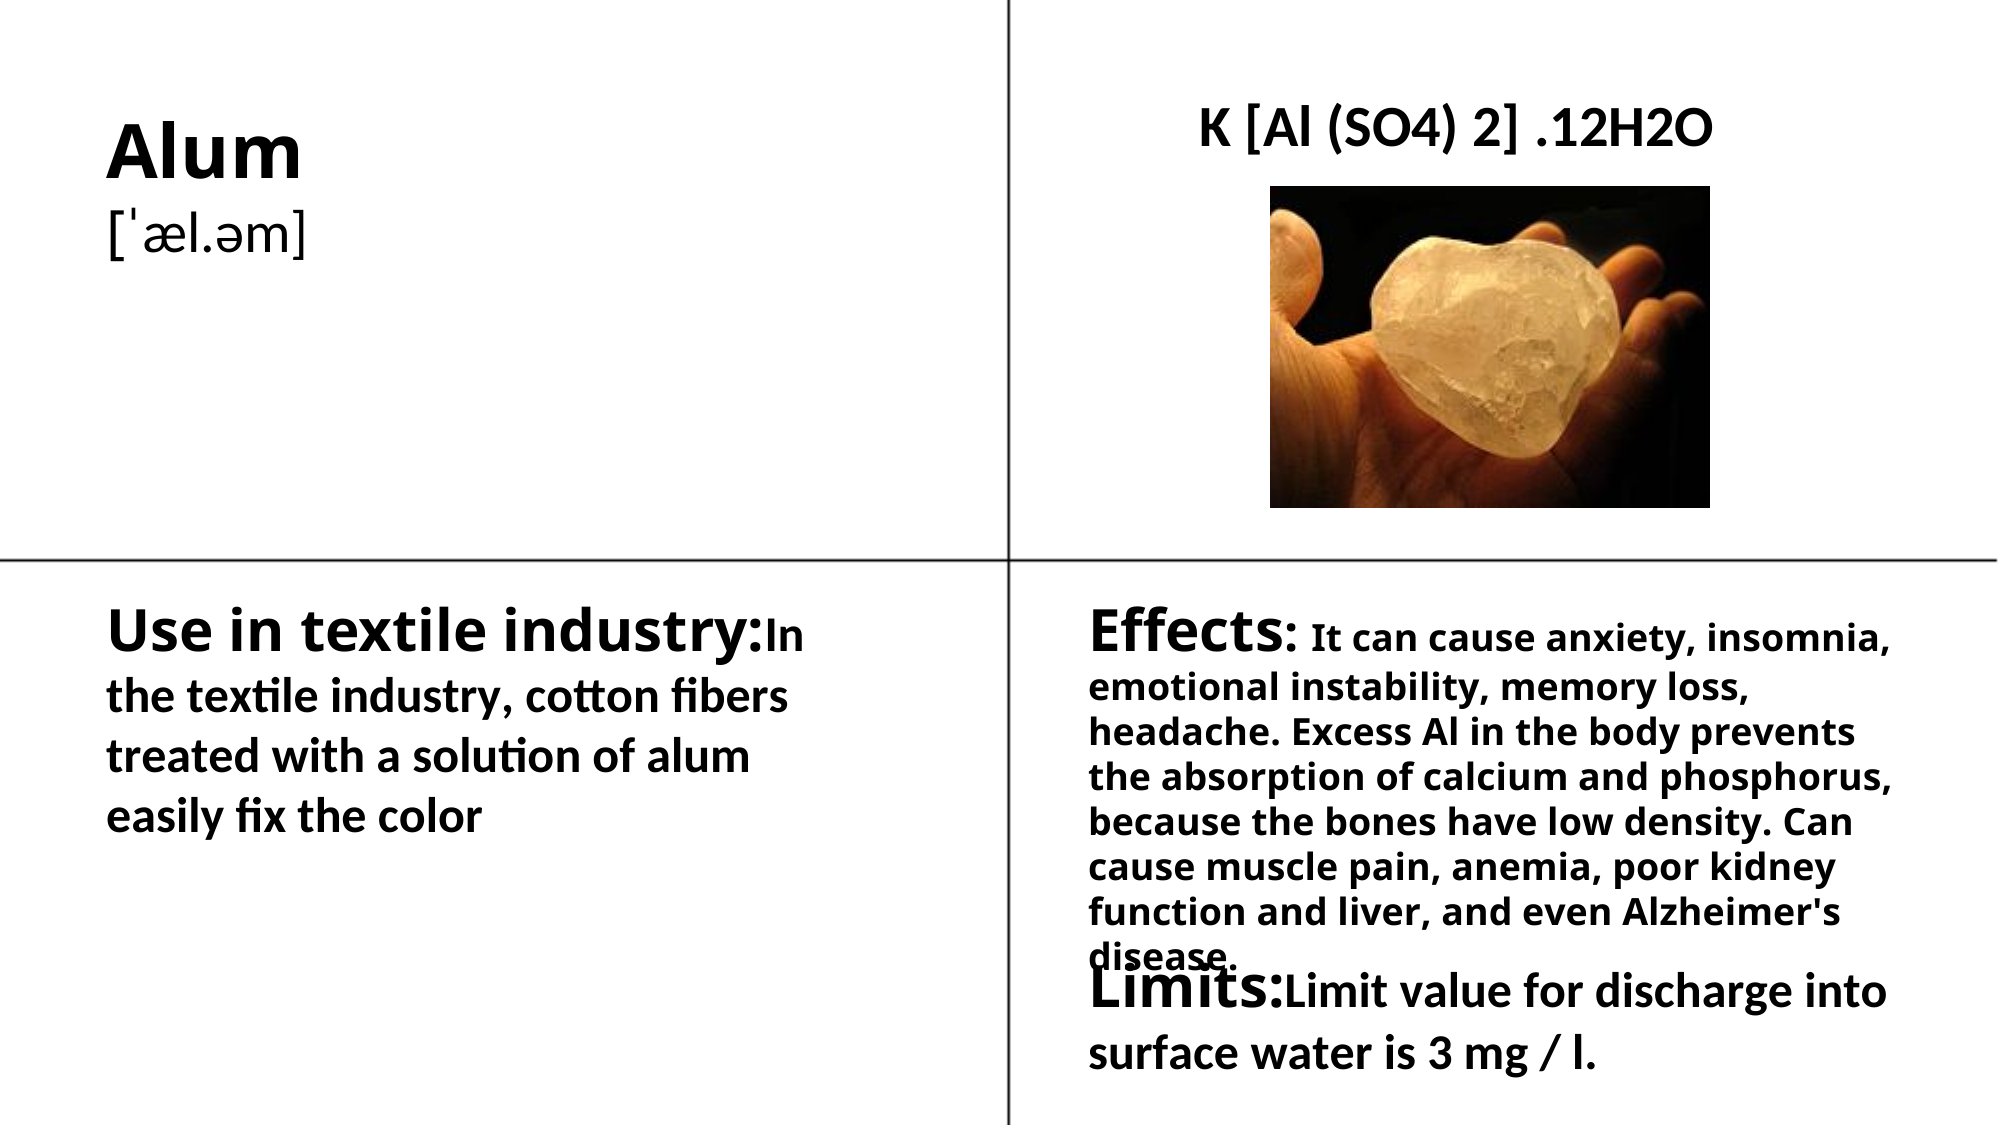

#
K [Al (SO4) 2] .12H2O
Alum
[ˈæl.əm]
Use in textile industry:In the textile industry, cotton fibers treated with a solution of alum easily fix the color
Effects: It can cause anxiety, insomnia, emotional instability, memory loss, headache. Excess Al in the body prevents the absorption of calcium and phosphorus, because the bones have low density. Can cause muscle pain, anemia, poor kidney function and liver, and even Alzheimer's disease.
Limits:Limit value for discharge into surface water is 3 mg / l.